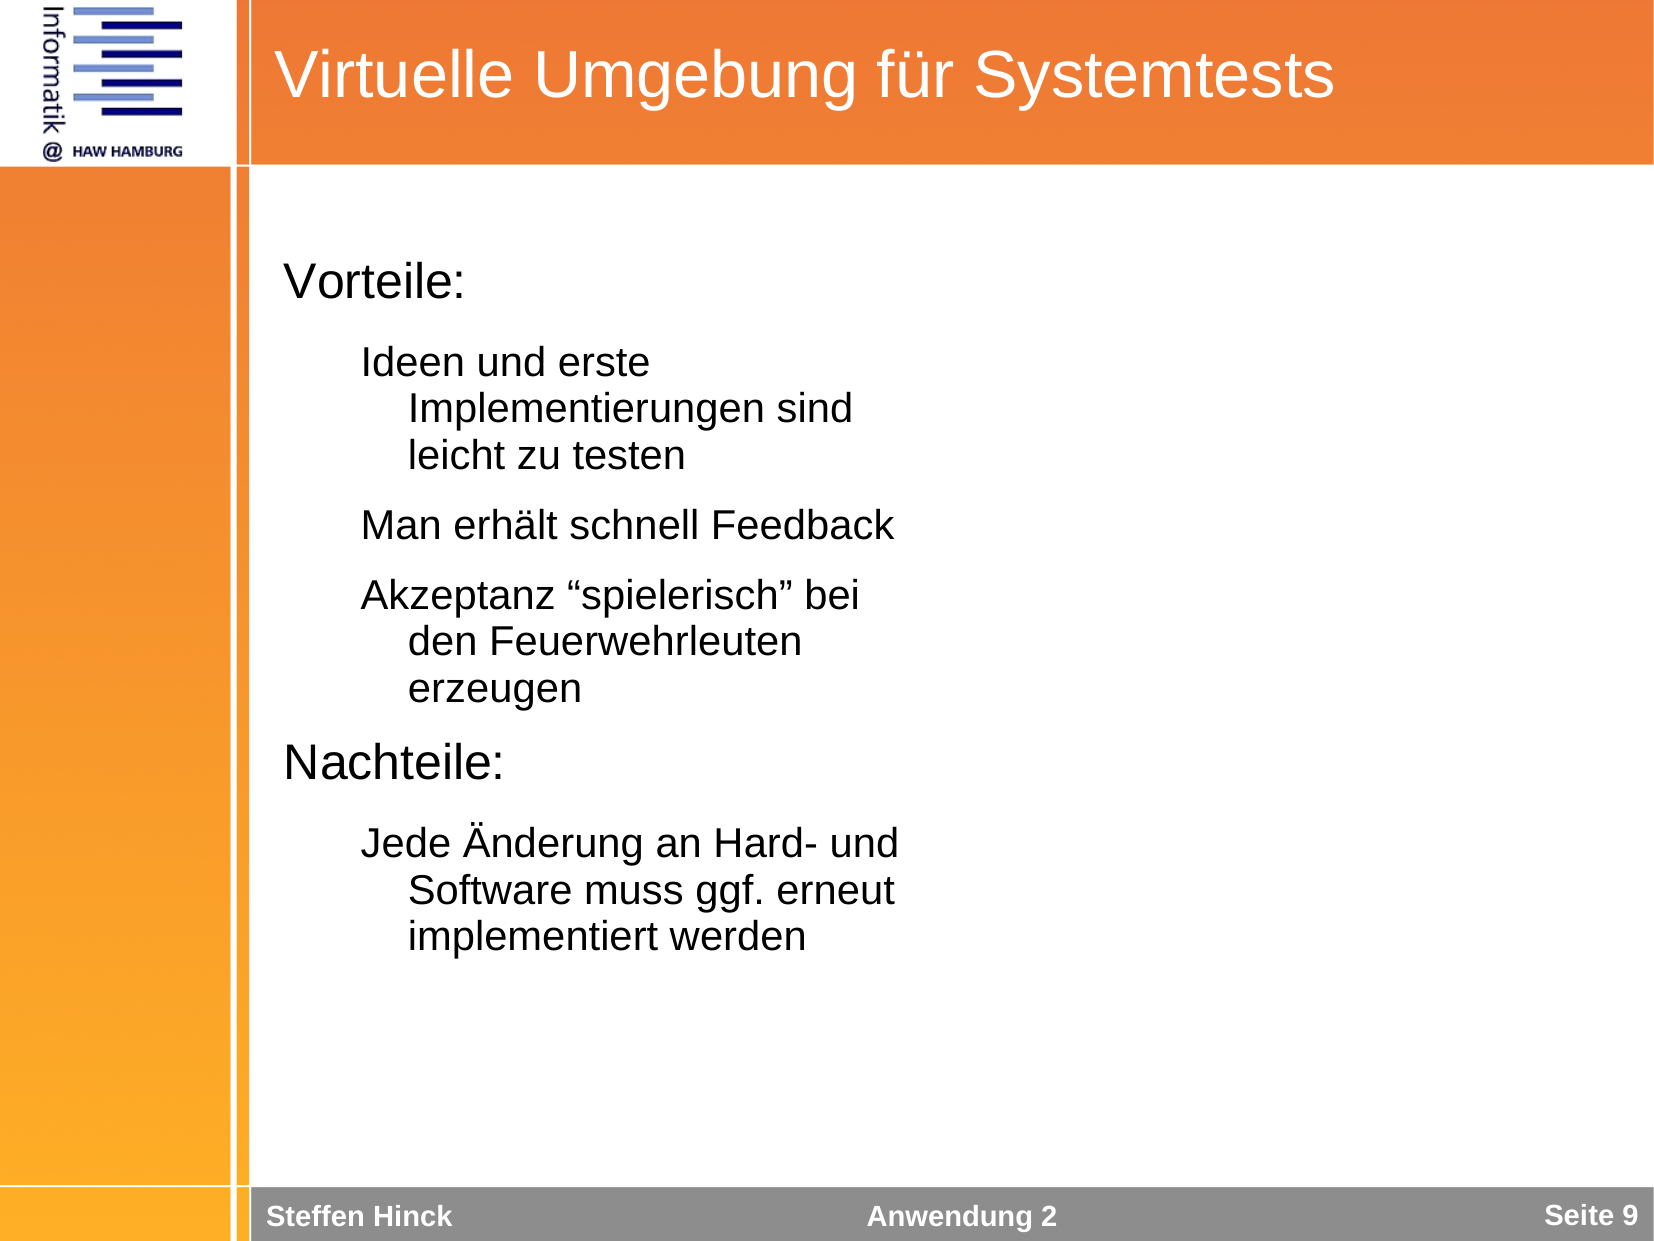

# Virtuelle Umgebung für Systemtests
Vorteile:
Ideen und erste Implementierungen sind leicht zu testen
Man erhält schnell Feedback
Akzeptanz “spielerisch” bei den Feuerwehrleuten erzeugen
Nachteile:
Jede Änderung an Hard- und Software muss ggf. erneut implementiert werden